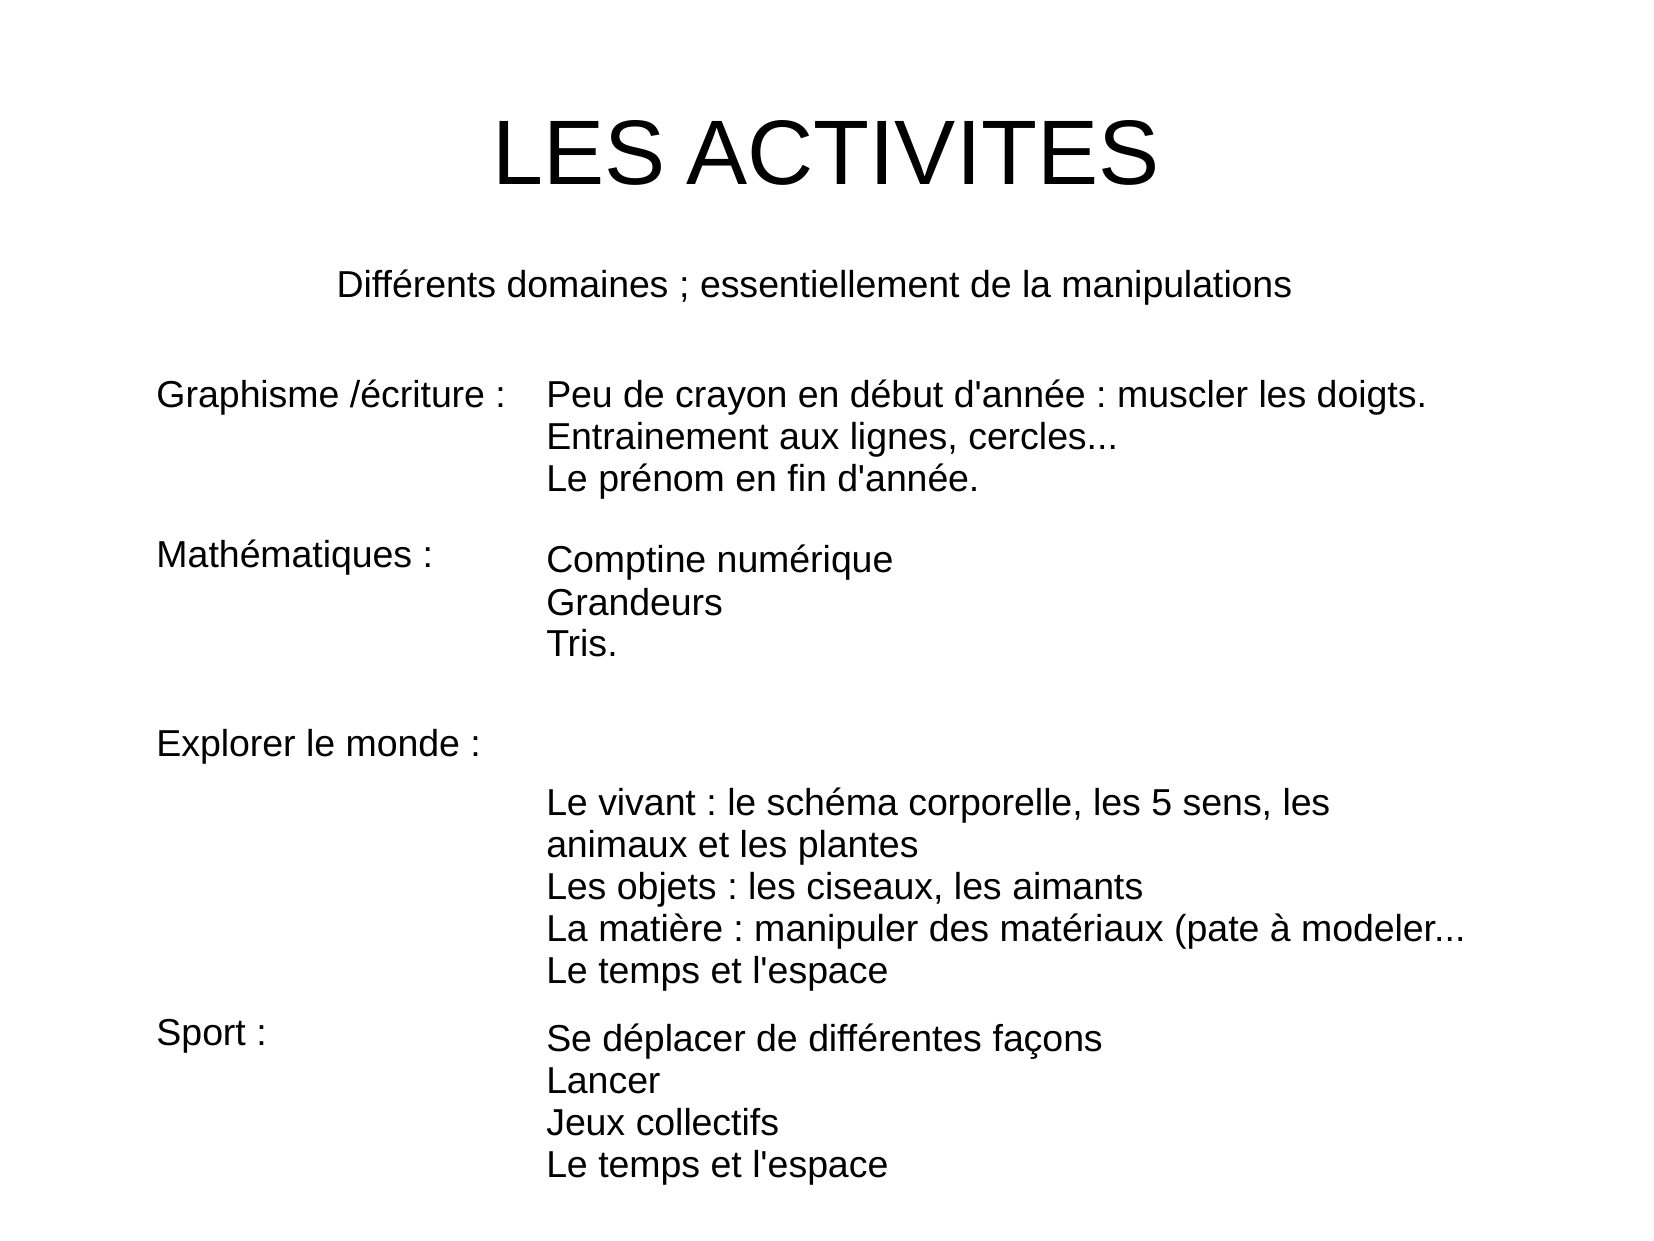

# LES ACTIVITES
Différents domaines ; essentiellement de la manipulations
Graphisme /écriture :
Peu de crayon en début d'année : muscler les doigts.
Entrainement aux lignes, cercles...
Le prénom en fin d'année.
Mathématiques :
Comptine numérique
Grandeurs
Tris.
Explorer le monde :
Le vivant : le schéma corporelle, les 5 sens, les animaux et les plantes
Les objets : les ciseaux, les aimants
La matière : manipuler des matériaux (pate à modeler...
Le temps et l'espace
Sport :
Se déplacer de différentes façons
Lancer
Jeux collectifs
Le temps et l'espace